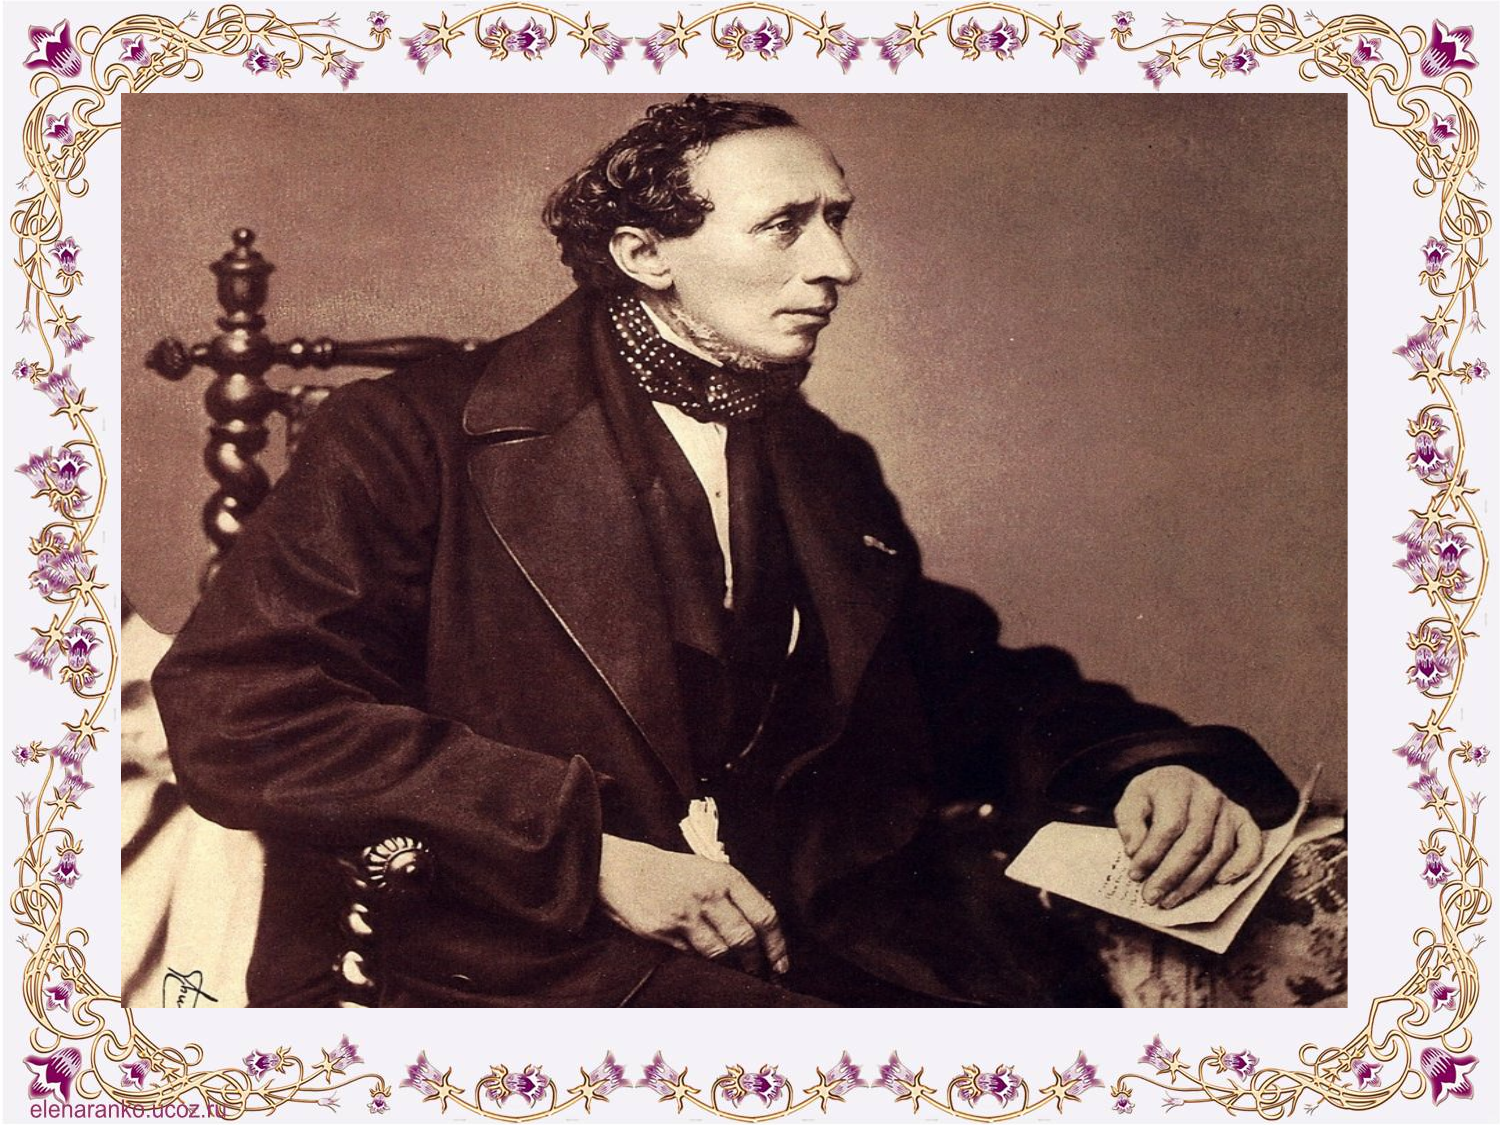

Ганс Христиан Андерсен
 Кто автор этих произведений?